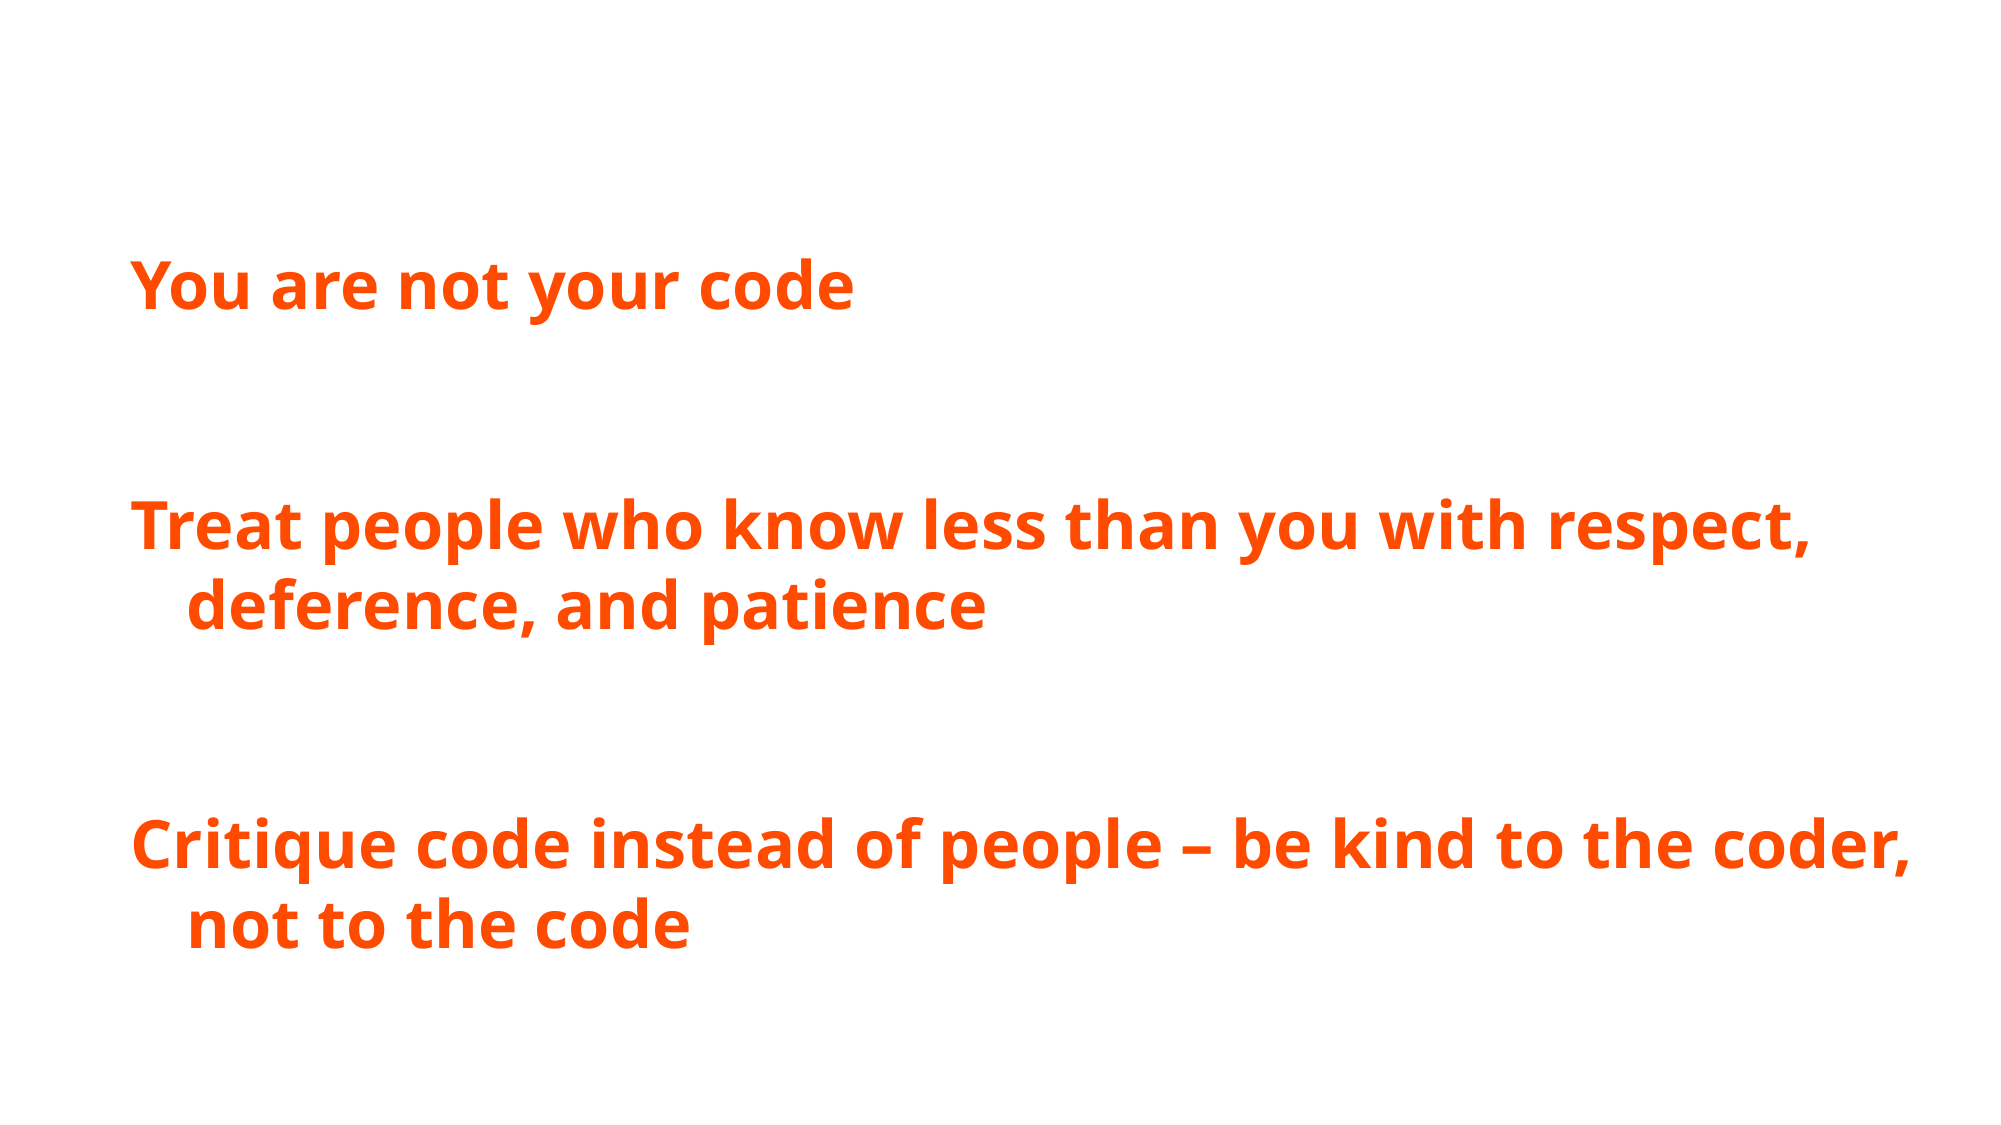

Understand and accept that you will make mistakes
You are not your code
No matter how much "karate" you know, someone else will always know more
Treat people who know less than you with respect, deference, and patience
The only true authority stems from knowledge, not from position
Critique code instead of people – be kind to the coder, not to the code